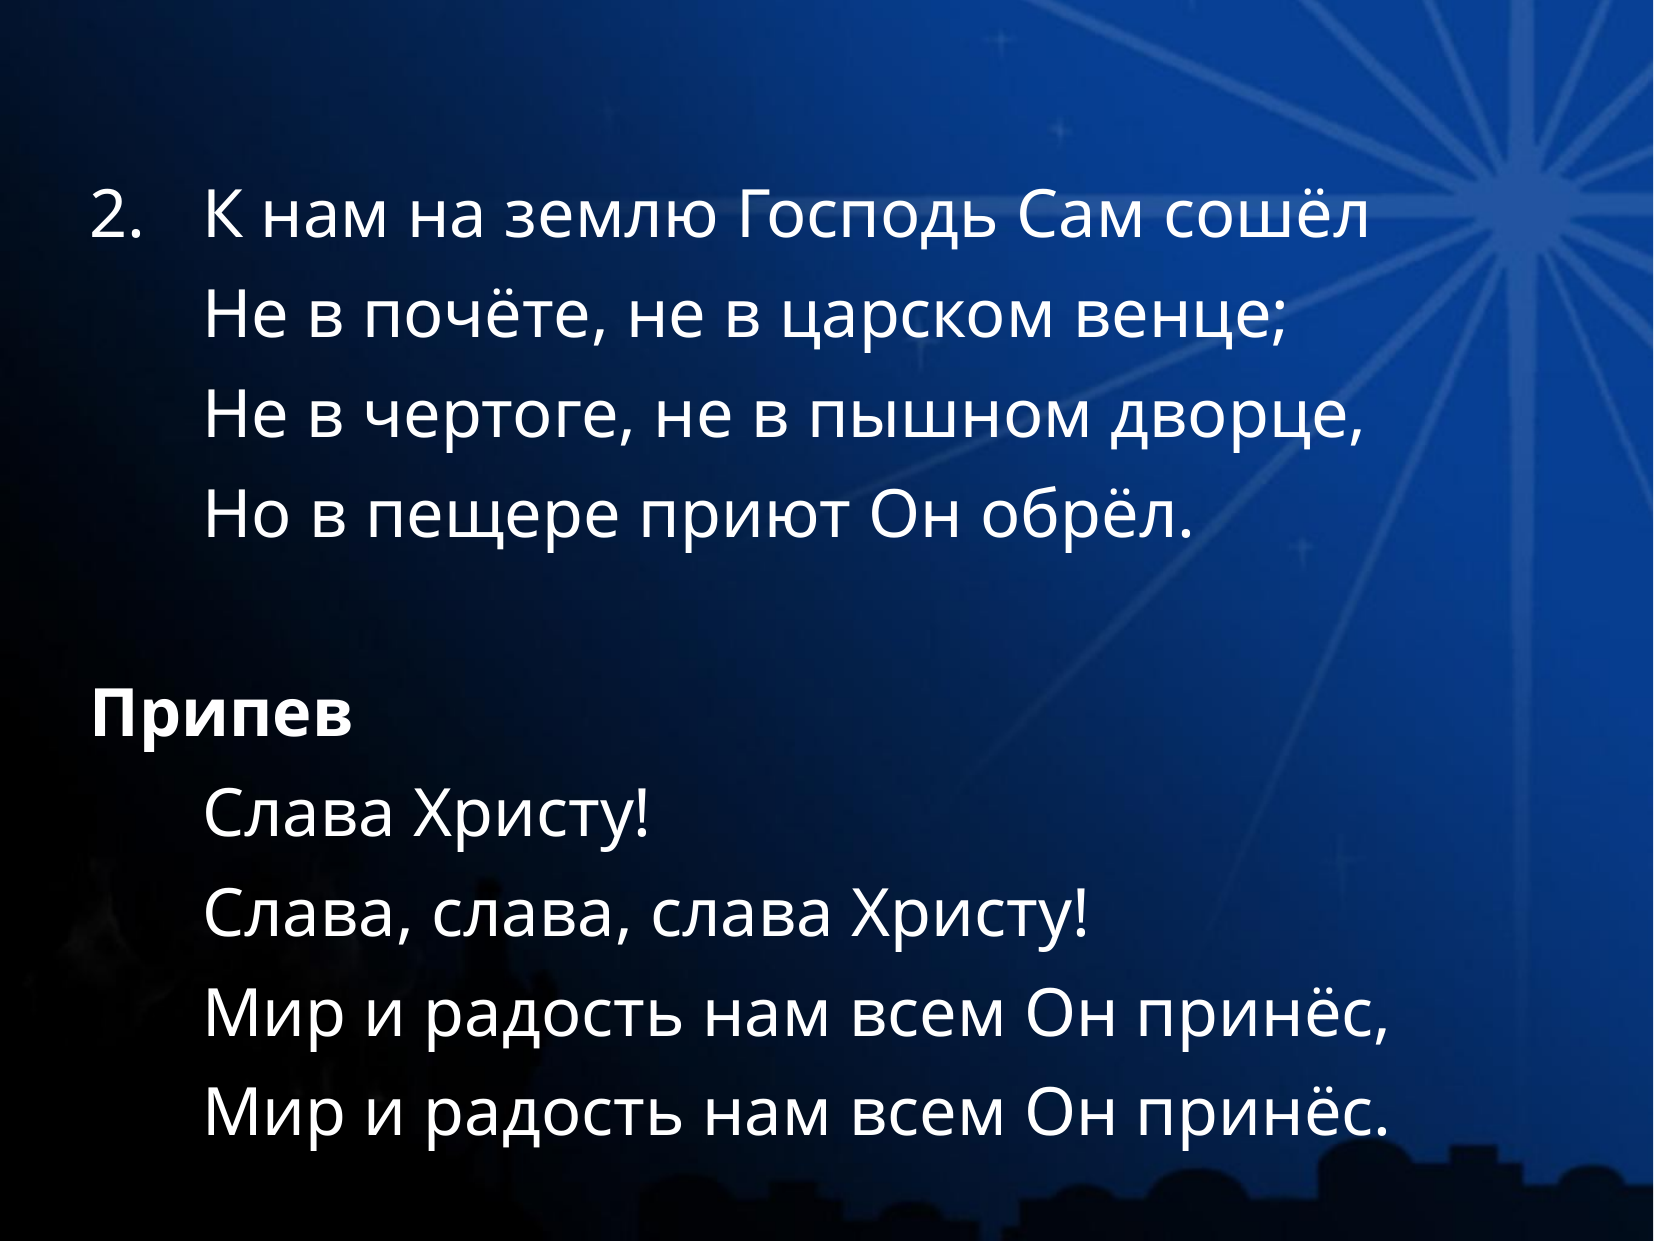

2.	К нам на землю Господь Сам сошёл
	Не в почёте, не в царском венце;
	Не в чертоге, не в пышном дворце,
	Но в пещере приют Он обрёл.
Припев
	Слава Христу!
	Слава, слава, слава Христу!
	Мир и радость нам всем Он принёс,
	Мир и радость нам всем Он принёс.